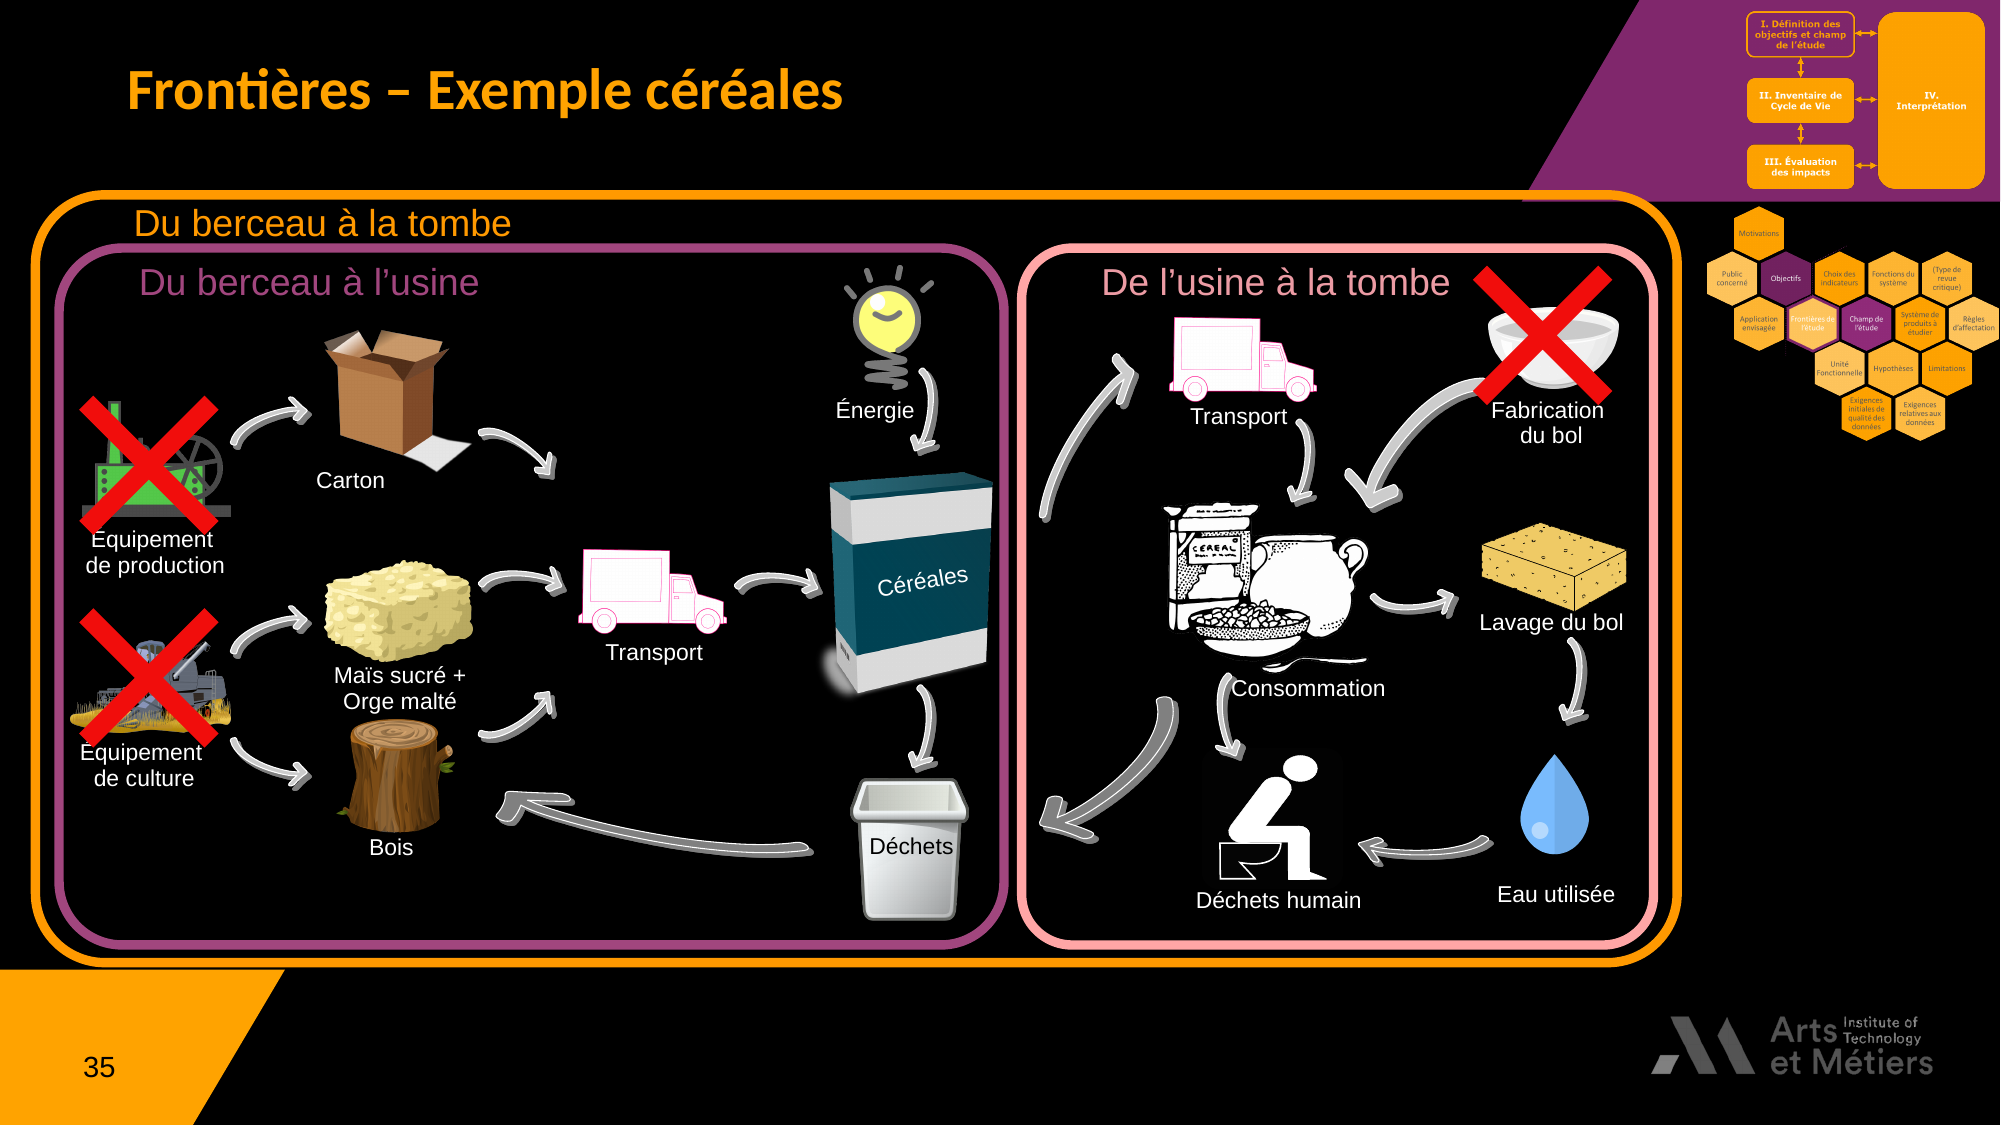

# Frontières – Exemple céréales
Du berceau à la tombe
Du berceau à l’usine
De l’usine à la tombe
Énergie
Carton
Équipement
de production
Céréales
Transport
Maïs sucré +
Orge malté
Équipement
de culture
Déchets
Bois
Fabrication
du bol
Transport
Lavage du bol
Consommation
Eau utilisée
Déchets humain